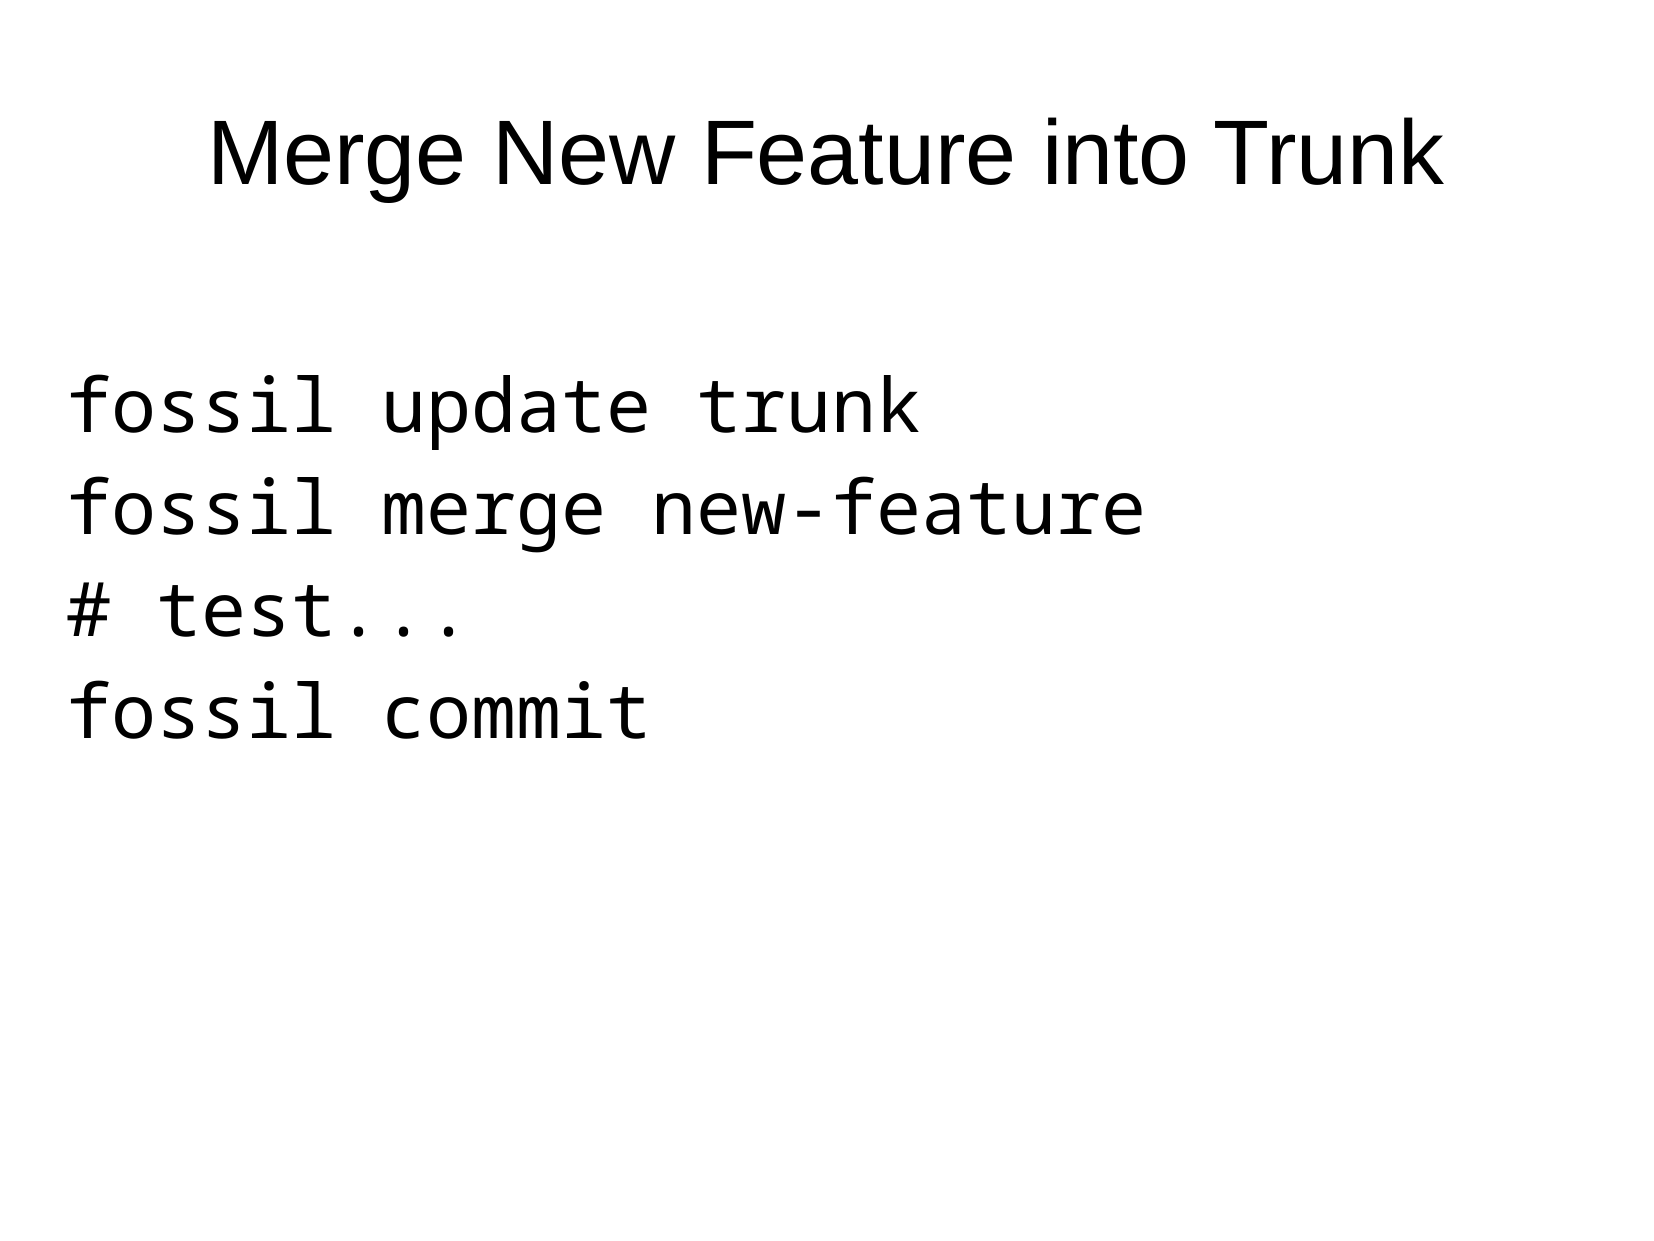

# Merge New Feature into Trunk
fossil update trunk
fossil merge new-feature
# test...
fossil commit